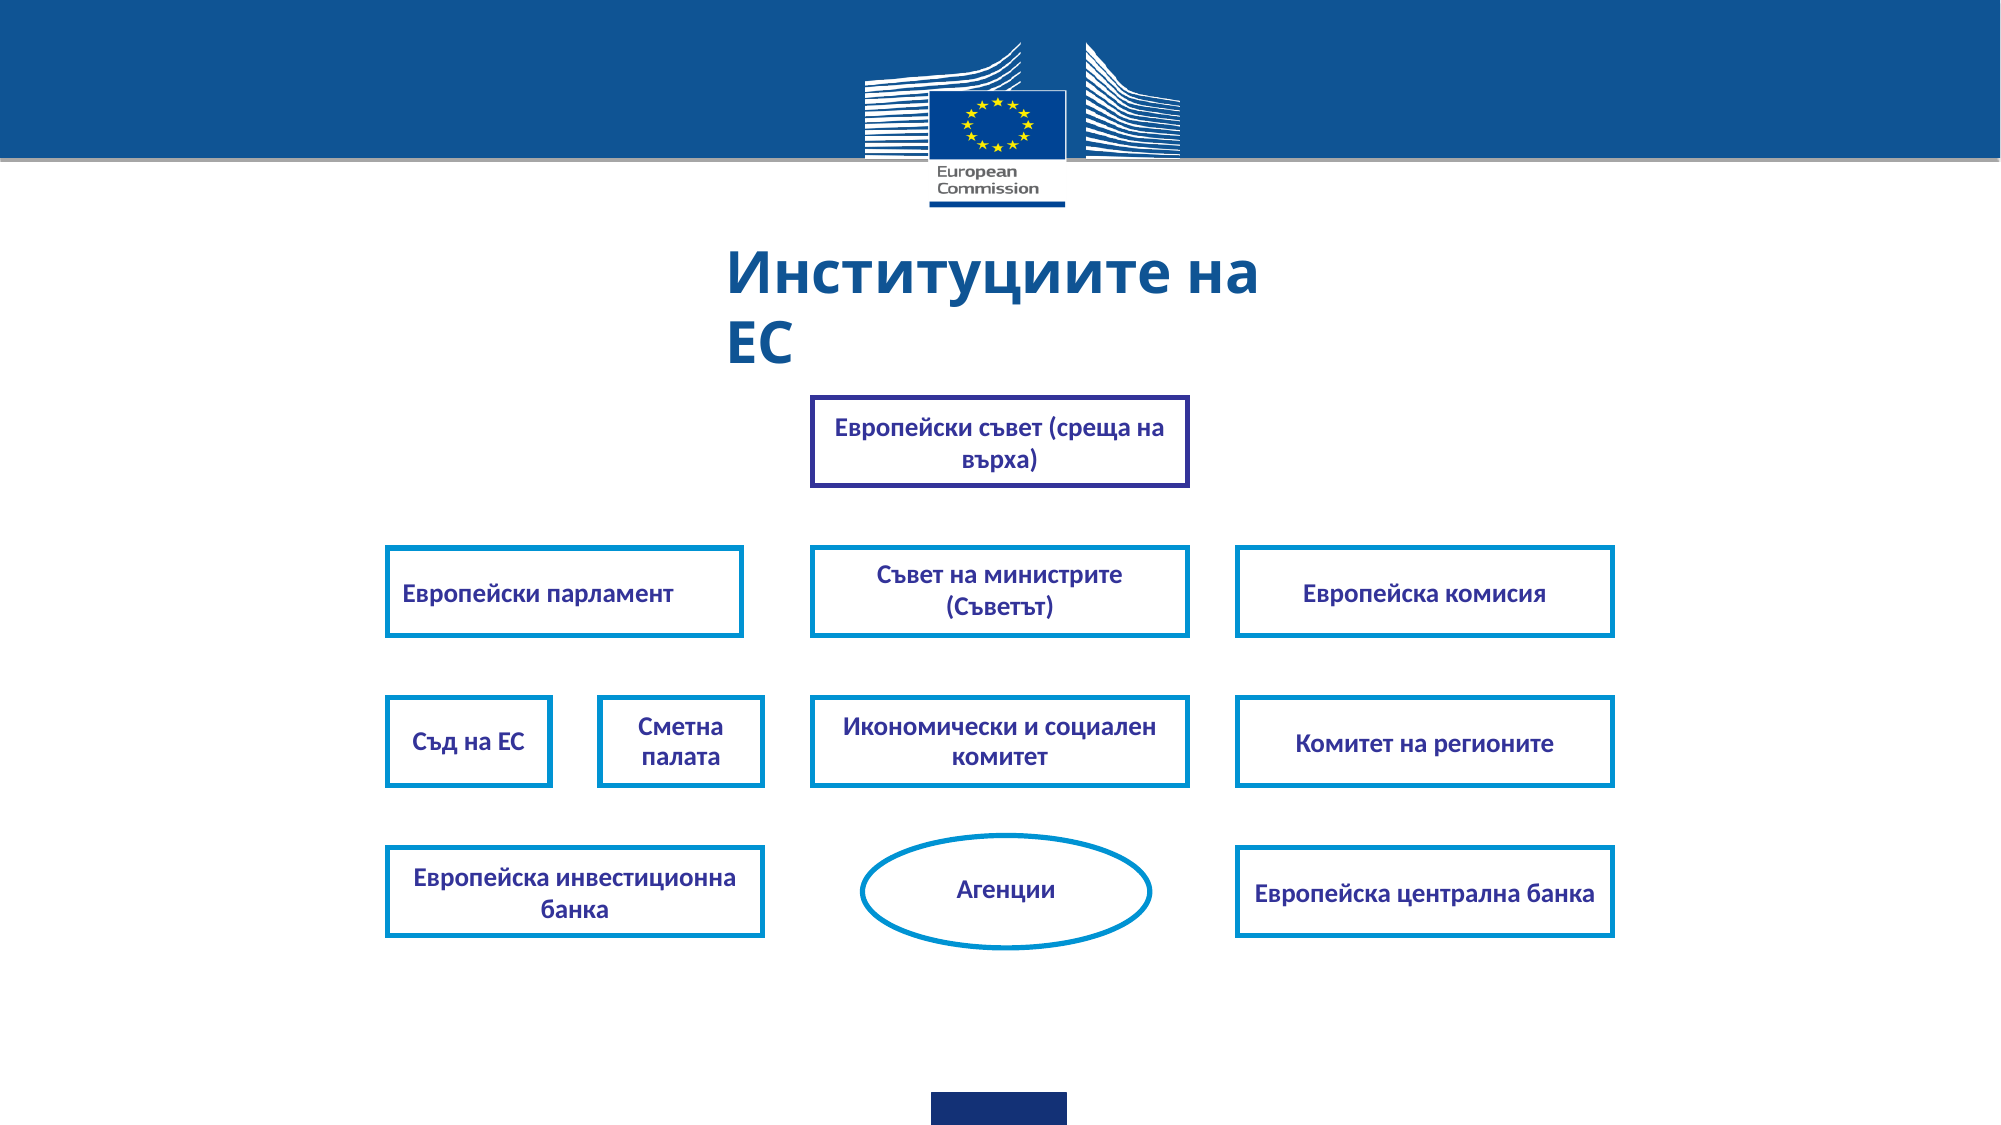

Институциите на ЕС
Европейски съвет (среща на върха)
Европейски парламент
Съвет на министрите
(Съветът)
Европейска комисия
Съд на ЕС
Сметна палата
Икономически и социален комитет
Комитет на регионите
Европейска инвестиционна банка
Европейска централна банка
Агенции